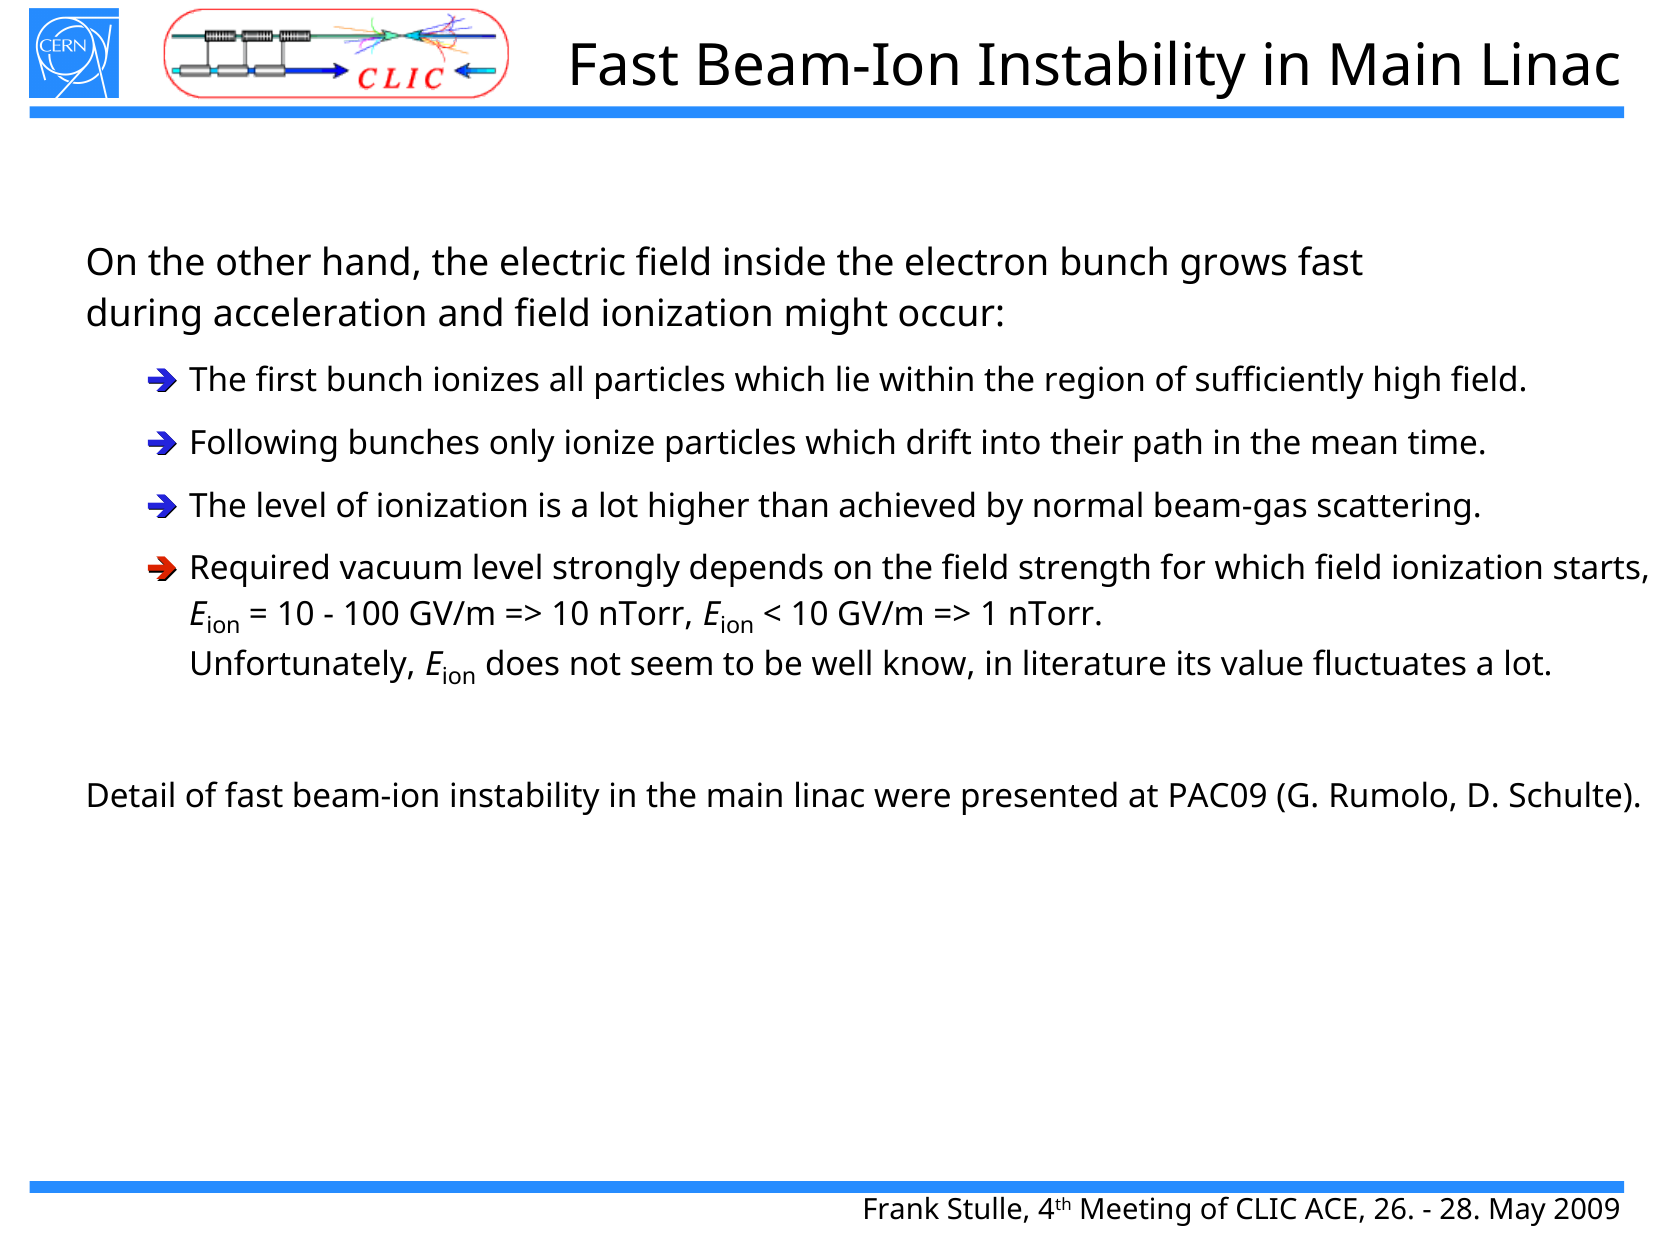

# Fast Beam-Ion Instability in Main Linac
On the other hand, the electric field inside the electron bunch grows fast
during acceleration and field ionization might occur:
		The first bunch ionizes all particles which lie within the region of sufficiently high field.
		Following bunches only ionize particles which drift into their path in the mean time.
		The level of ionization is a lot higher than achieved by normal beam-gas scattering.
		Required vacuum level strongly depends on the field strength for which field ionization starts,
		Eion = 10 - 100 GV/m => 10 nTorr, Eion < 10 GV/m => 1 nTorr.
		Unfortunately, Eion does not seem to be well know, in literature its value fluctuates a lot.
Detail of fast beam-ion instability in the main linac were presented at PAC09 (G. Rumolo, D. Schulte).